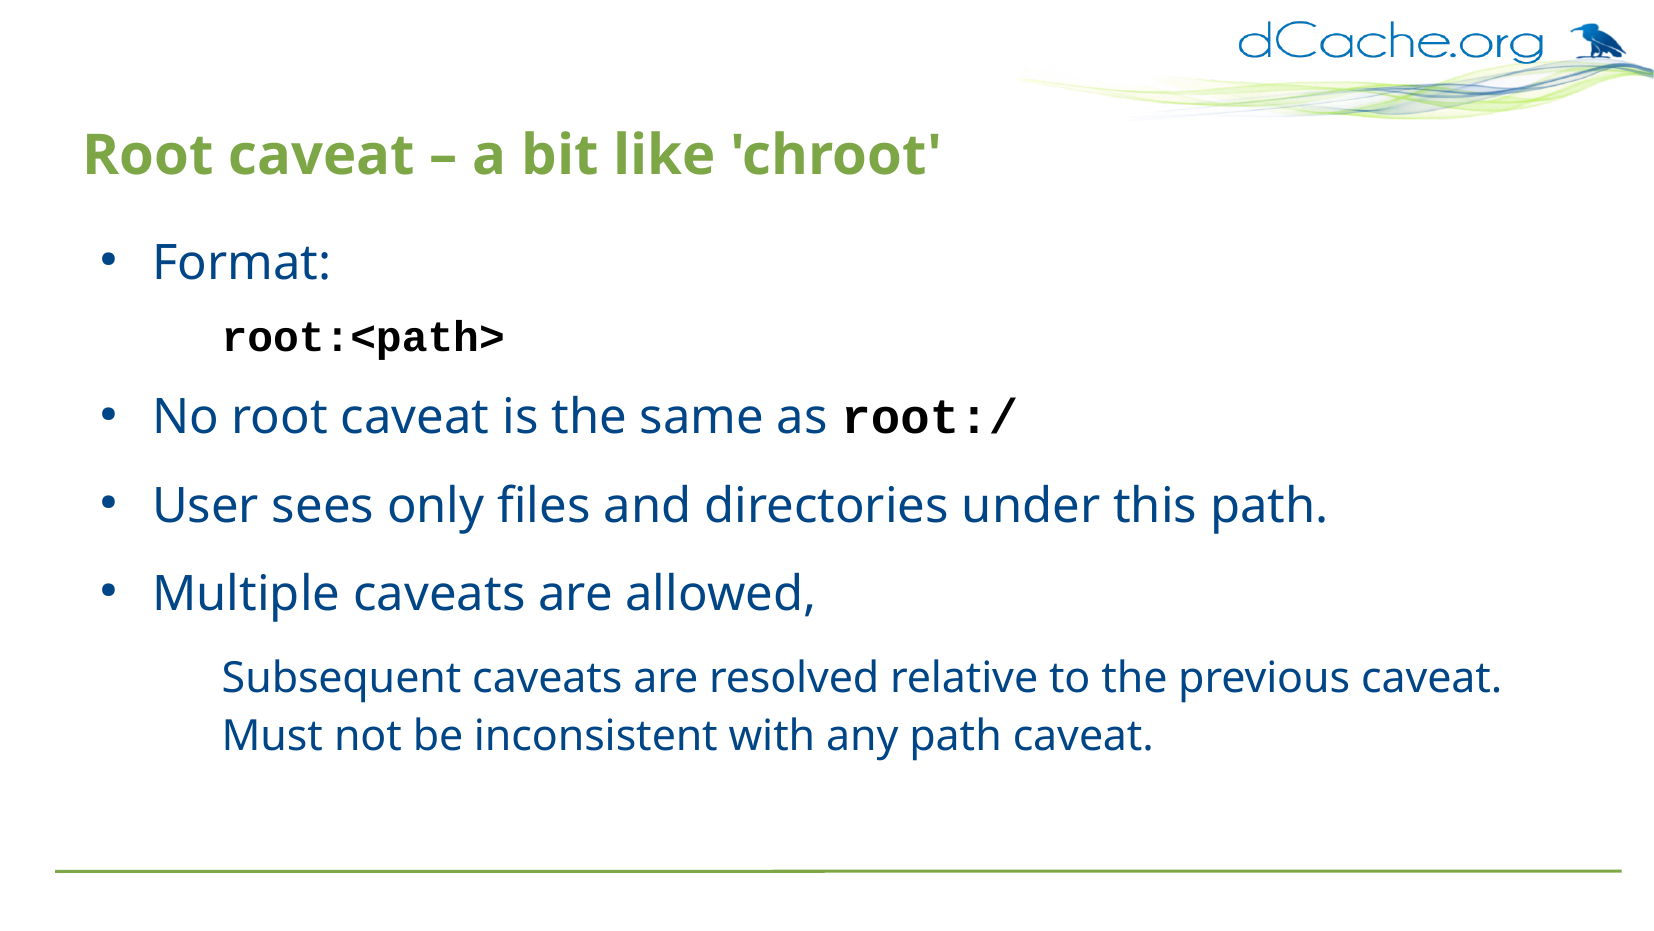

# Root caveat – a bit like 'chroot'
Format:
root:<path>
No root caveat is the same as root:/
User sees only files and directories under this path.
Multiple caveats are allowed,
Subsequent caveats are resolved relative to the previous caveat. Must not be inconsistent with any path caveat.